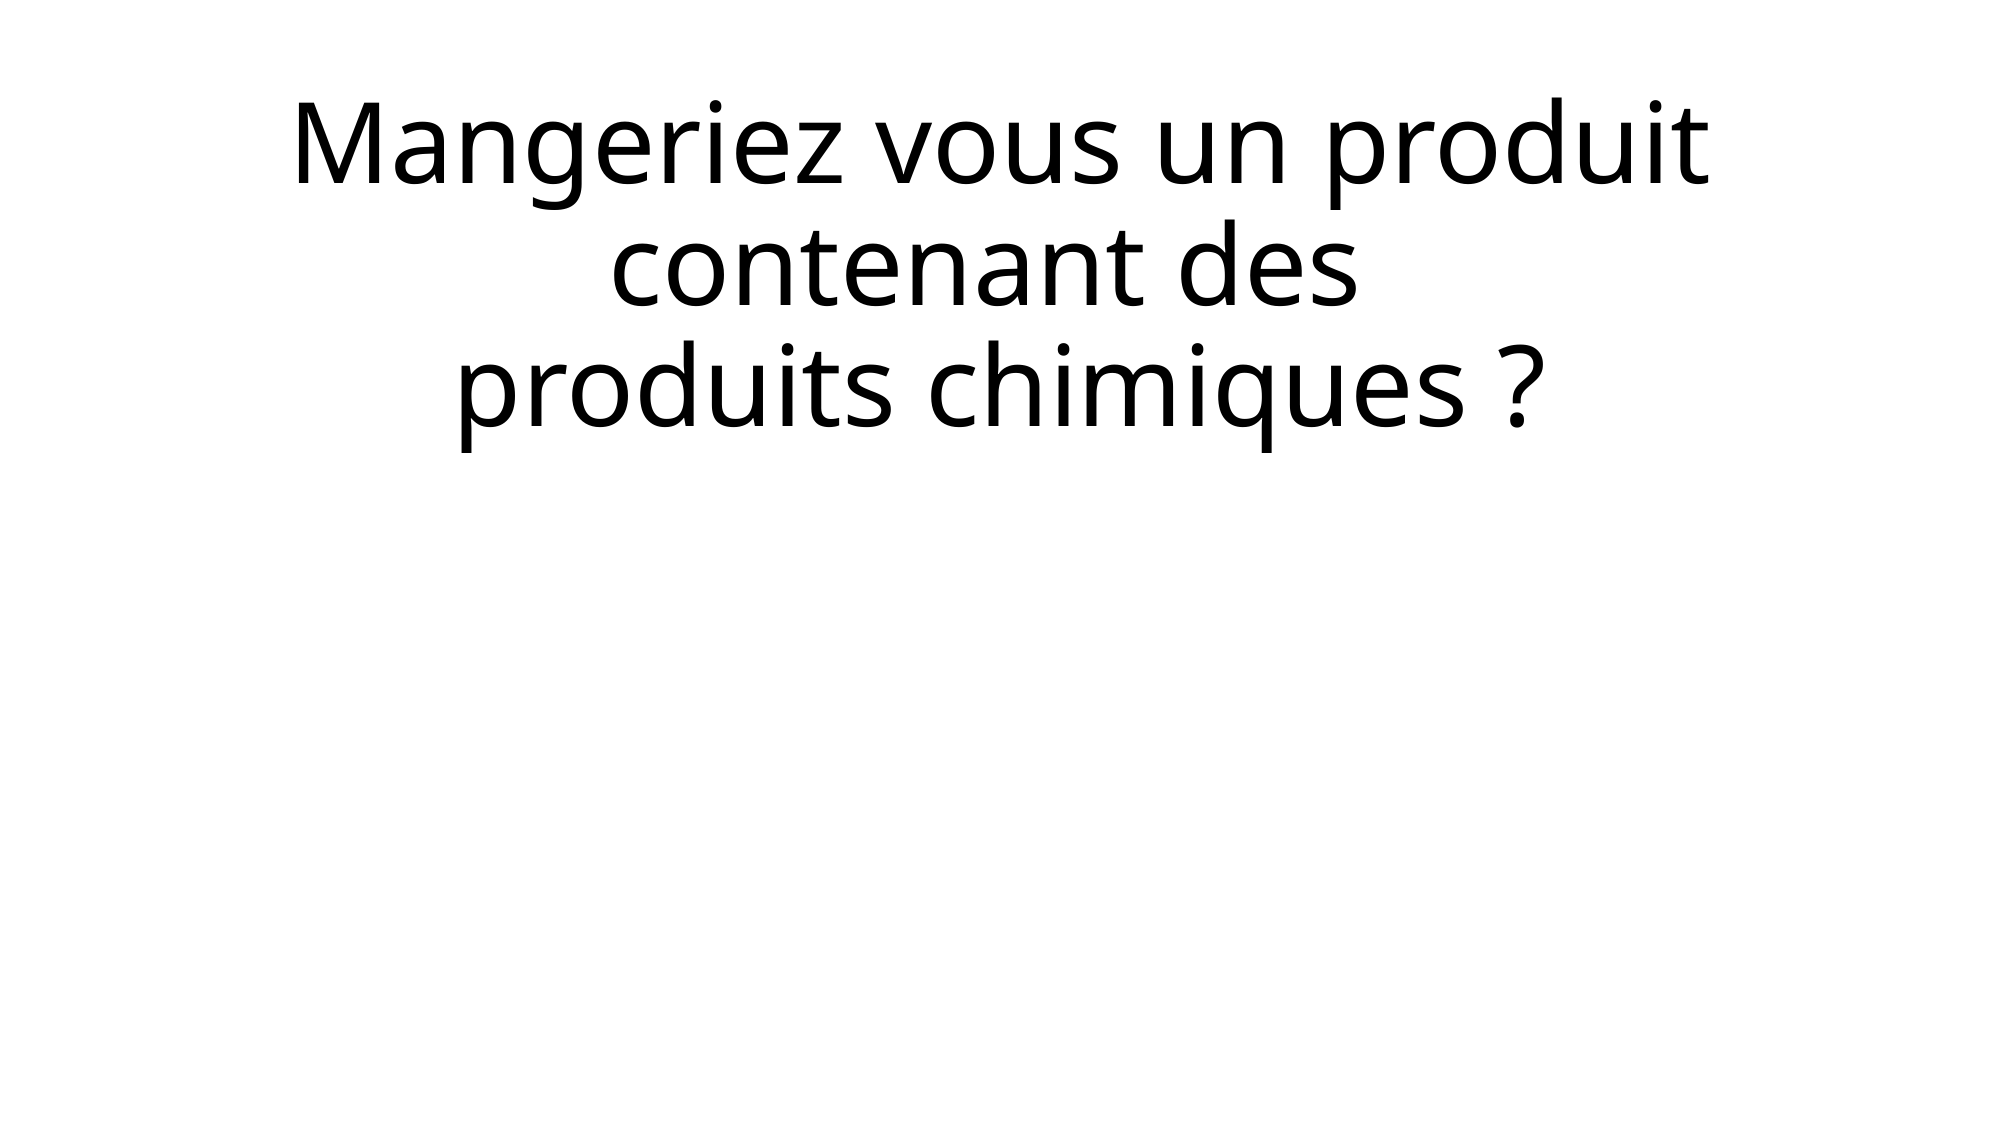

# Mangeriez vous un produit contenant des produits chimiques ?